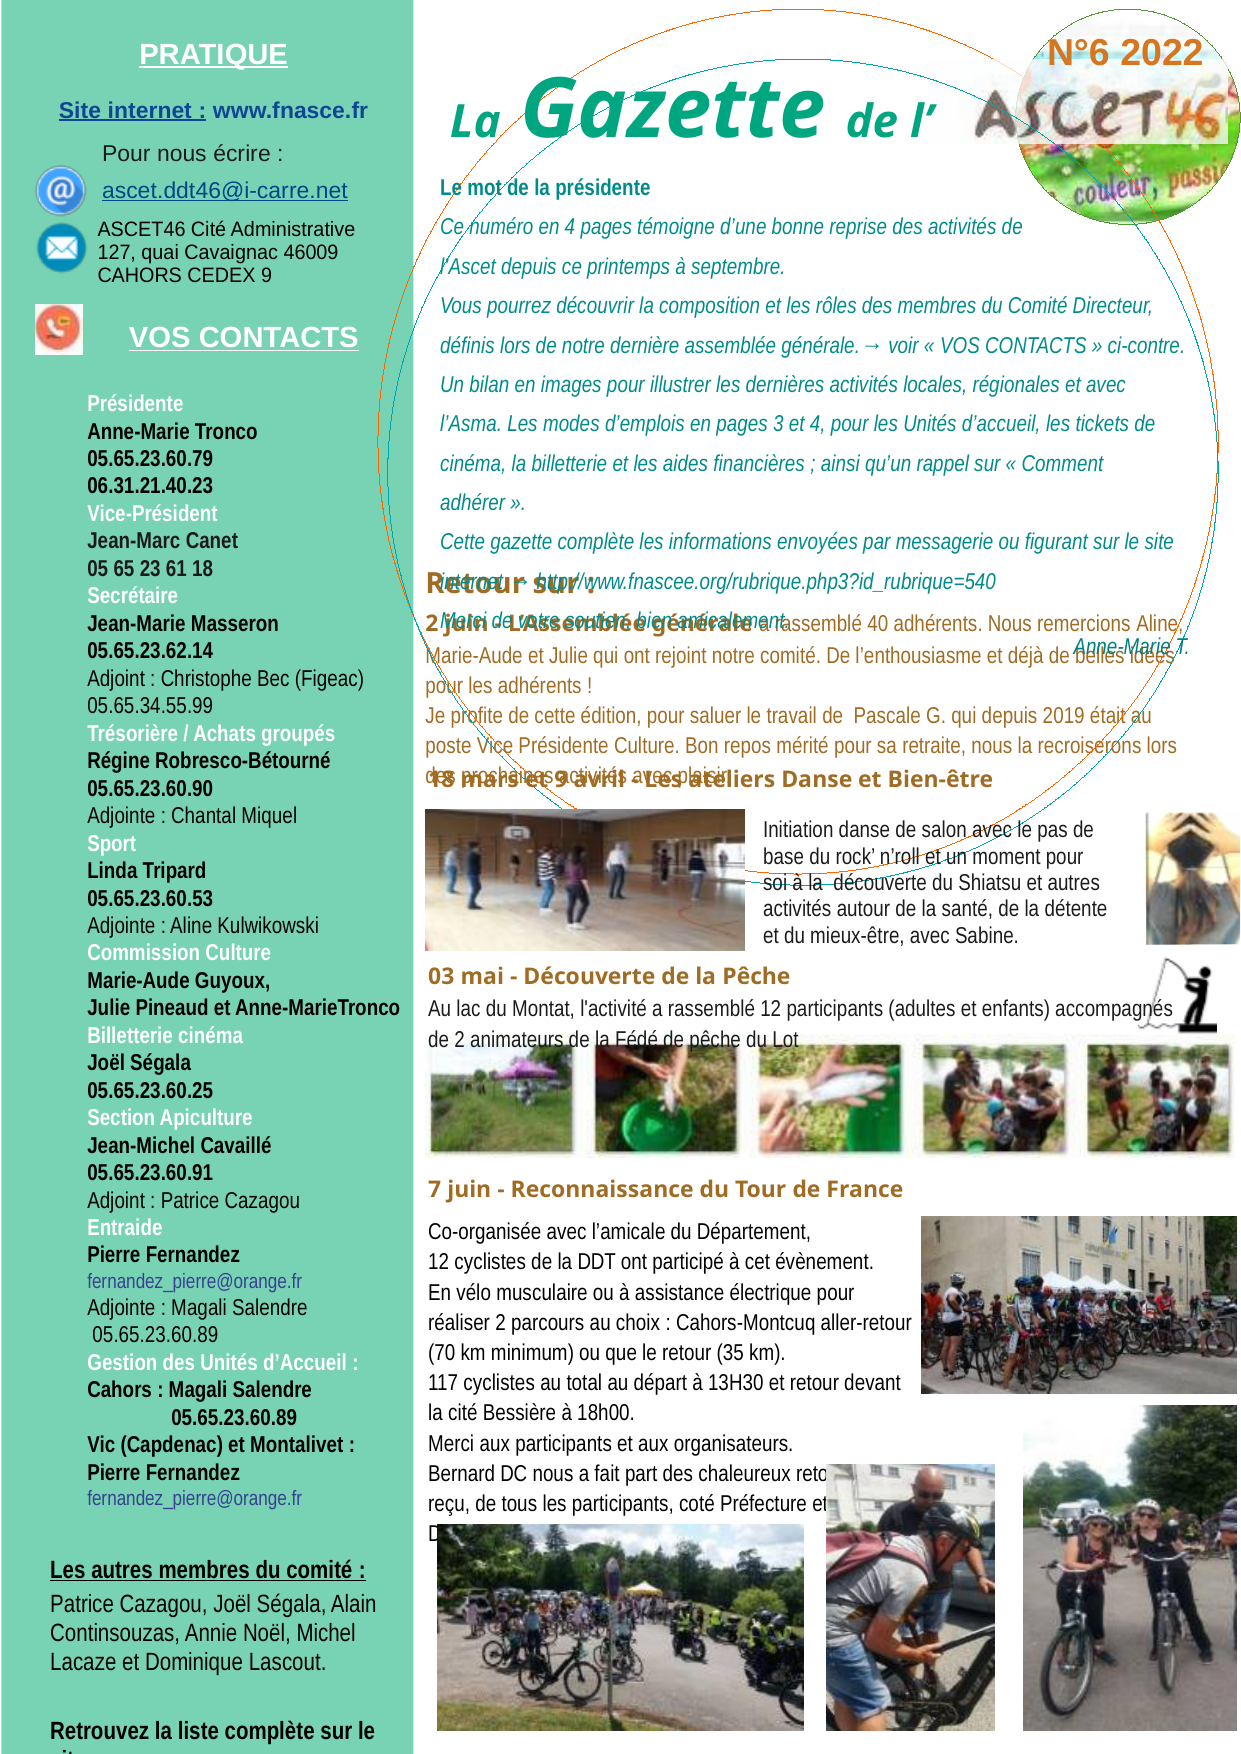

N°6 2022
PRATIQUE
Site internet : www.fnasce.fr
 La Gazette de l’
Pour nous écrire :
ascet.ddt46@i-carre.net
Le mot de la présidente
Ce numéro en 4 pages témoigne d’une bonne reprise des activités de
l’Ascet depuis ce printemps à septembre.
Vous pourrez découvrir la composition et les rôles des membres du Comité Directeur, définis lors de notre dernière assemblée générale.→ voir « VOS CONTACTS » ci-contre.
Un bilan en images pour illustrer les dernières activités locales, régionales et avec l’Asma. Les modes d’emplois en pages 3 et 4, pour les Unités d’accueil, les tickets de cinéma, la billetterie et les aides financières ; ainsi qu’un rappel sur « Comment adhérer ».
Cette gazette complète les informations envoyées par messagerie ou figurant sur le site internet → http://www.fnascee.org/rubrique.php3?id_rubrique=540
Merci de votre soutien, bien amicalement.
Anne-Marie T.
ASCET46 Cité Administrative
127, quai Cavaignac 46009 CAHORS CEDEX 9
VOS CONTACTS
Présidente
Anne-Marie Tronco
05.65.23.60.79
06.31.21.40.23
Vice-Président
Jean-Marc Canet
05 65 23 61 18
Secrétaire
Jean-Marie Masseron
05.65.23.62.14
Adjoint : Christophe Bec (Figeac)
05.65.34.55.99
Trésorière / Achats groupés
Régine Robresco-Bétourné
05.65.23.60.90
Adjointe : Chantal Miquel
Sport
Linda Tripard
05.65.23.60.53
Adjointe : Aline Kulwikowski
Commission Culture
Marie-Aude Guyoux,
Julie Pineaud et Anne-MarieTronco
Billetterie cinéma
Joël Ségala
05.65.23.60.25
Section Apiculture
Jean-Michel Cavaillé
05.65.23.60.91
Adjoint : Patrice Cazagou
Entraide
Pierre Fernandez
fernandez_pierre@orange.fr
Adjointe : Magali Salendre
 05.65.23.60.89
Gestion des Unités d’Accueil :
Cahors : Magali Salendre
 05.65.23.60.89
Vic (Capdenac) et Montalivet :
Pierre Fernandez
fernandez_pierre@orange.fr
Retour sur :
2 juin - L’Assemblée générale a rassemblé 40 adhérents. Nous remercions Aline, Marie-Aude et Julie qui ont rejoint notre comité. De l’enthousiasme et déjà de belles idées pour les adhérents !
Je profite de cette édition, pour saluer le travail de Pascale G. qui depuis 2019 était au poste Vice Présidente Culture. Bon repos mérité pour sa retraite, nous la recroiserons lors des prochaines activités avec plaisir.
18 mars et 9 avril - Les ateliers Danse et Bien-être
Initiation danse de salon avec le pas de
base du rock’ n’roll et un moment pour soi à la découverte du Shiatsu et autres activités autour de la santé, de la détente
et du mieux-être, avec Sabine.
03 mai - Découverte de la Pêche
Au lac du Montat, l'activité a rassemblé 12 participants (adultes et enfants) accompagnés de 2 animateurs de la Fédé de pêche du Lot
7 juin - Reconnaissance du Tour de France
Co-organisée avec l’amicale du Département,
12 cyclistes de la DDT ont participé à cet évènement.
En vélo musculaire ou à assistance électrique pour réaliser 2 parcours au choix : Cahors-Montcuq aller-retour (70 km minimum) ou que le retour (35 km).
117 cyclistes au total au départ à 13H30 et retour devant la cité Bessière à 18h00.
Merci aux participants et aux organisateurs.
Bernard DC nous a fait part des chaleureux retours qu’il a reçu, de tous les participants, coté Préfecture et Département.
Les autres membres du comité :
Patrice Cazagou, Joël Ségala, Alain Continsouzas, Annie Noël, Michel Lacaze et Dominique Lascout.
Retrouvez la liste complète sur le site.